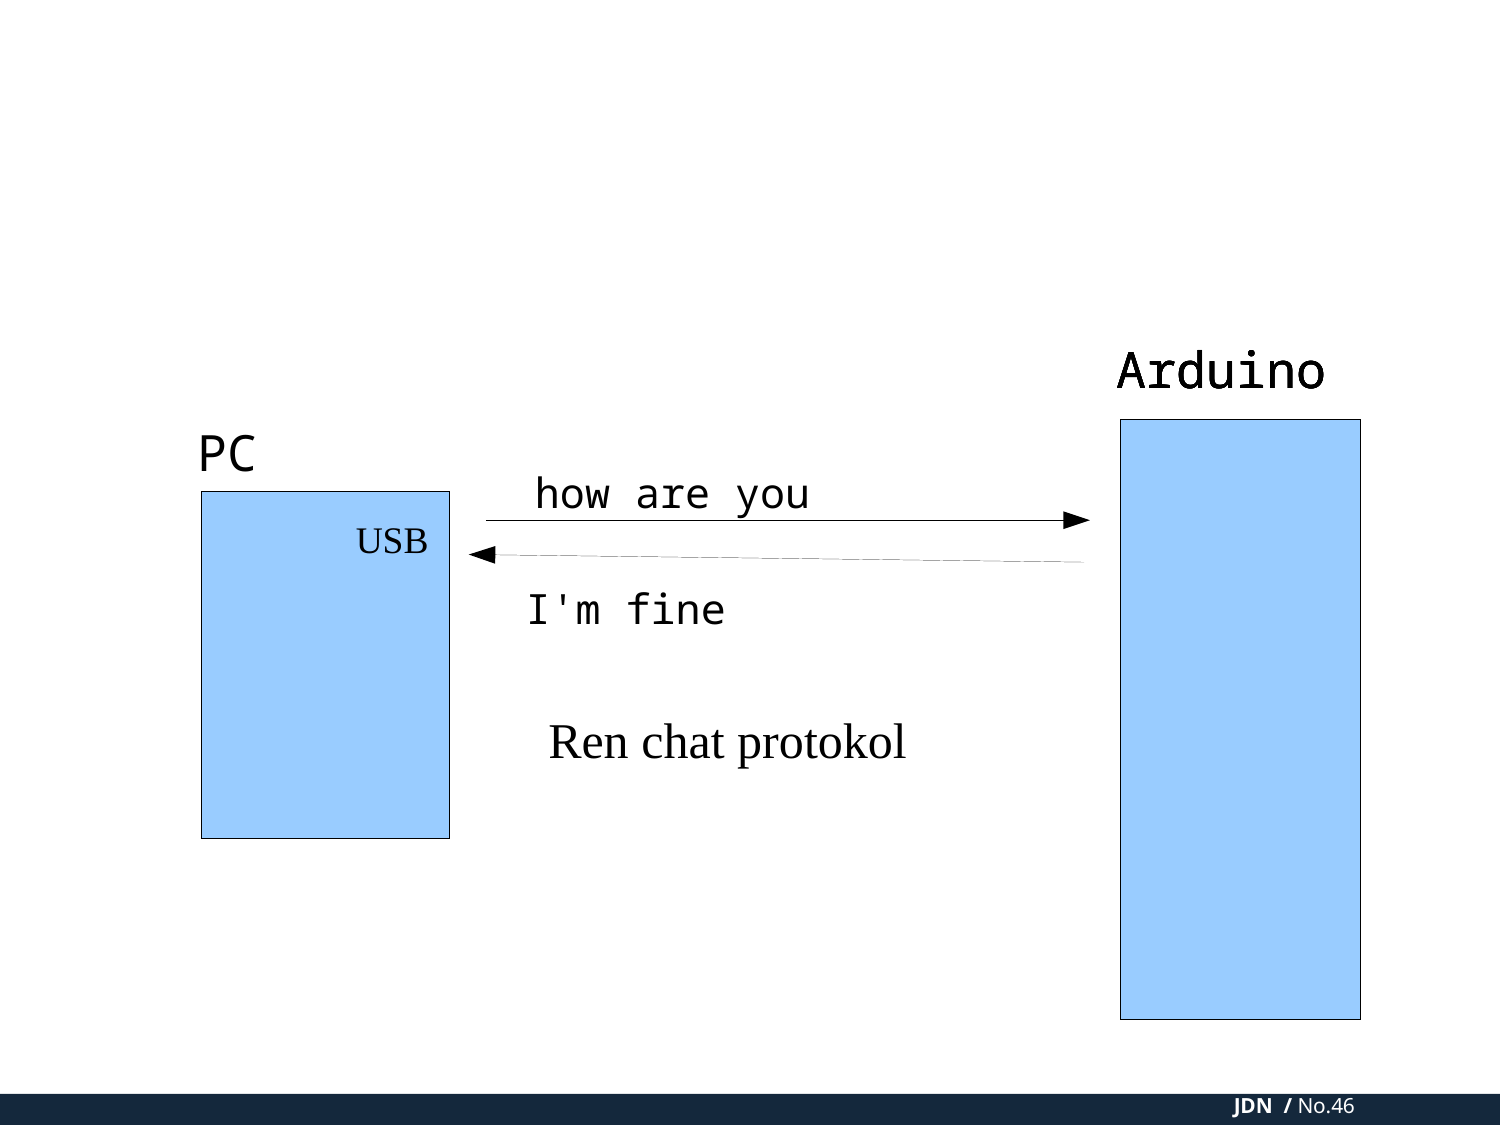

Arduino
Arduino
Arduino
Arduino
PC
how are you
USB
I'm fine
Ren chat protokol